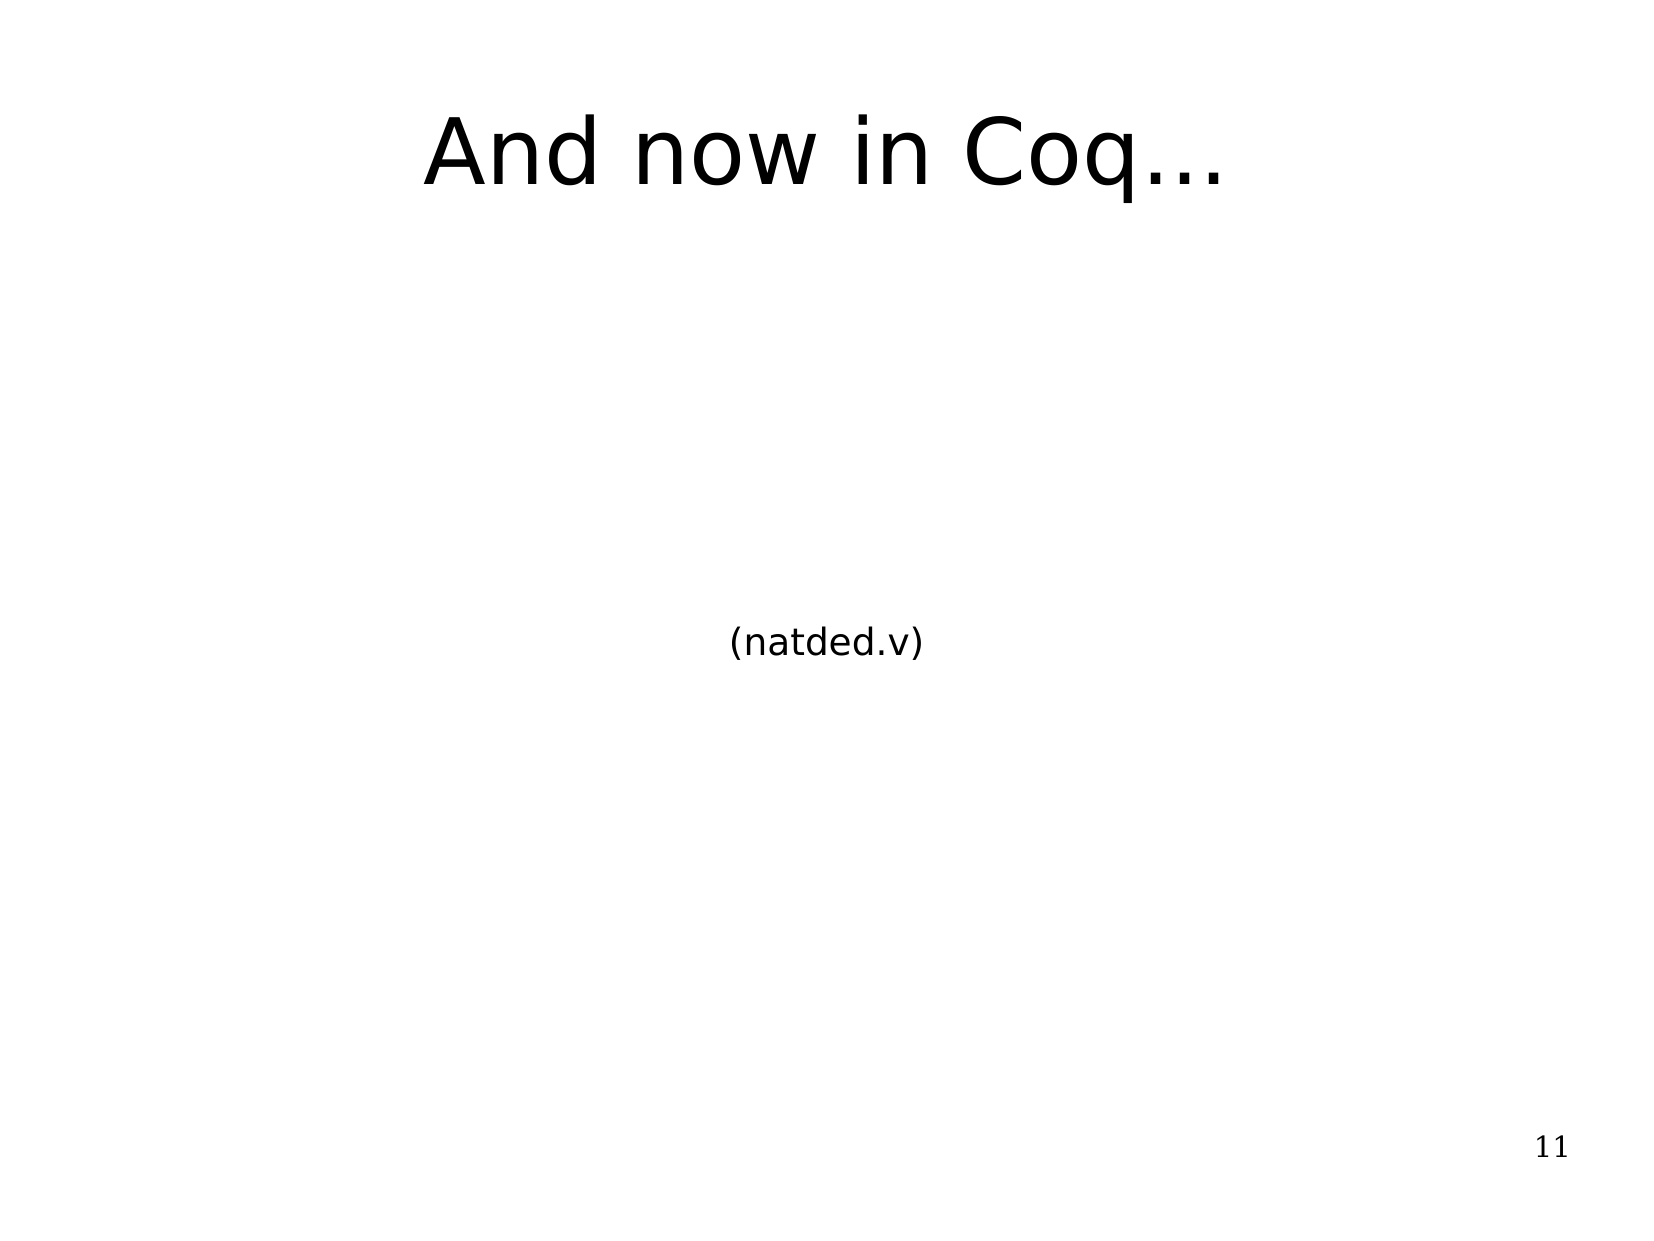

# And now in Coq...
(natded.v)
11